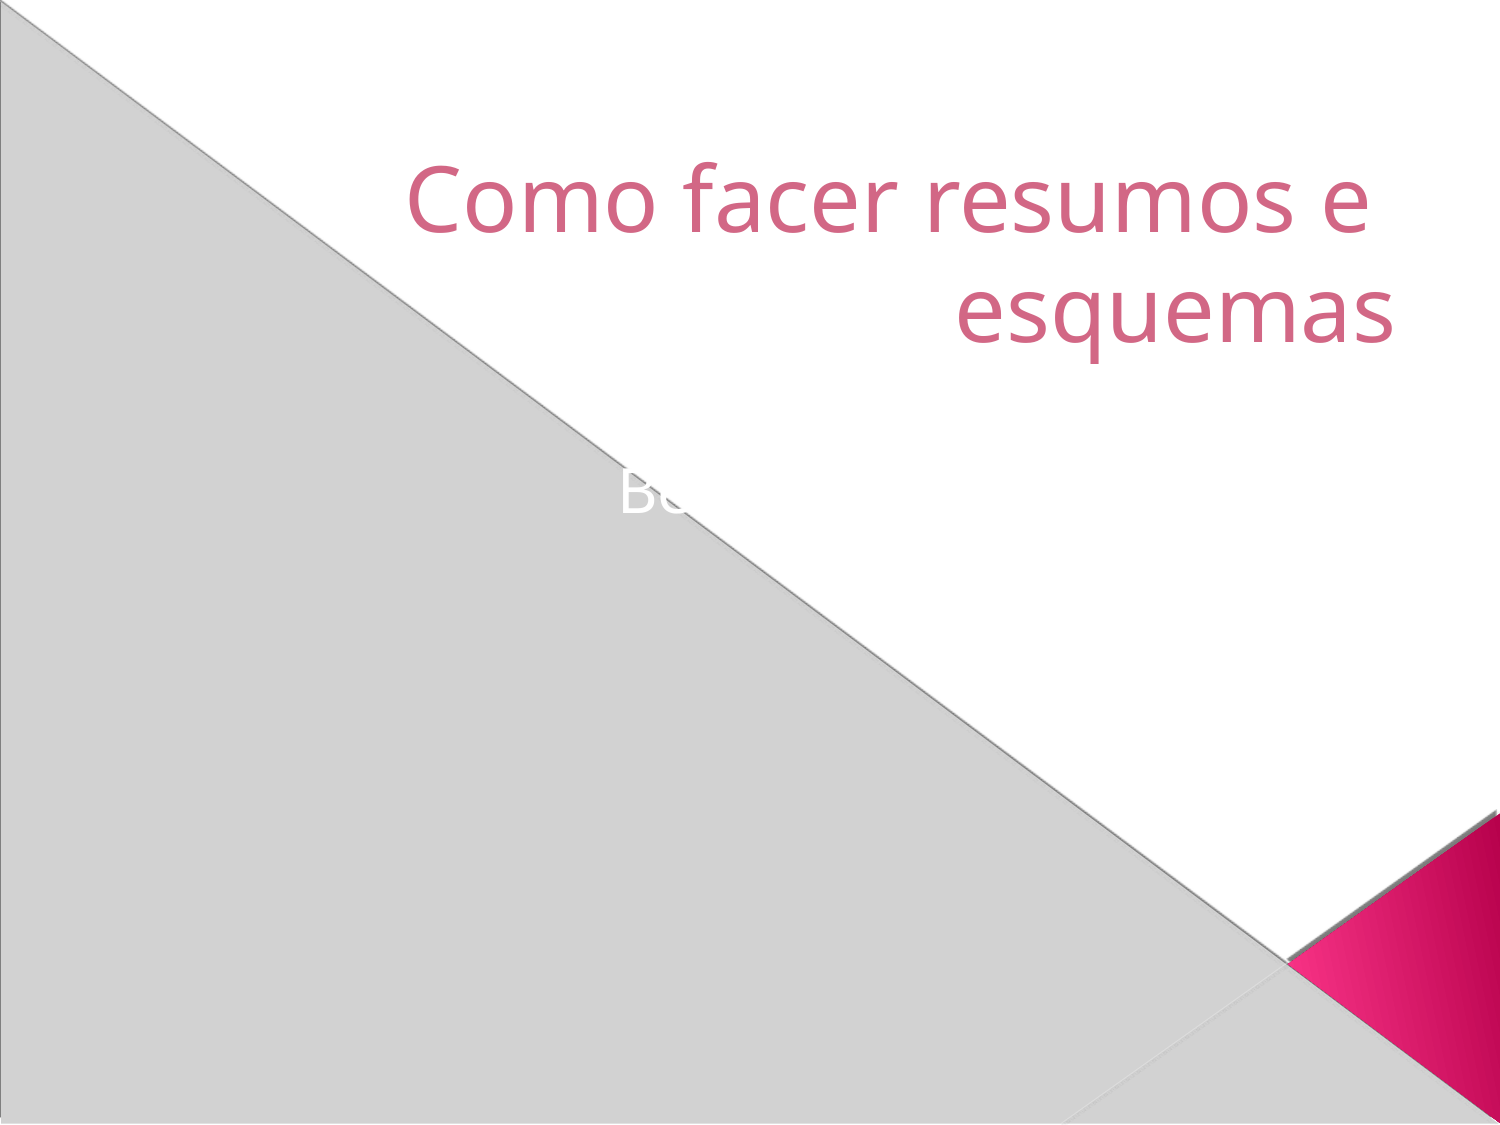

Como facer resumos e esquemas
IES A GUÍA
Beatriz Fernández Barciela